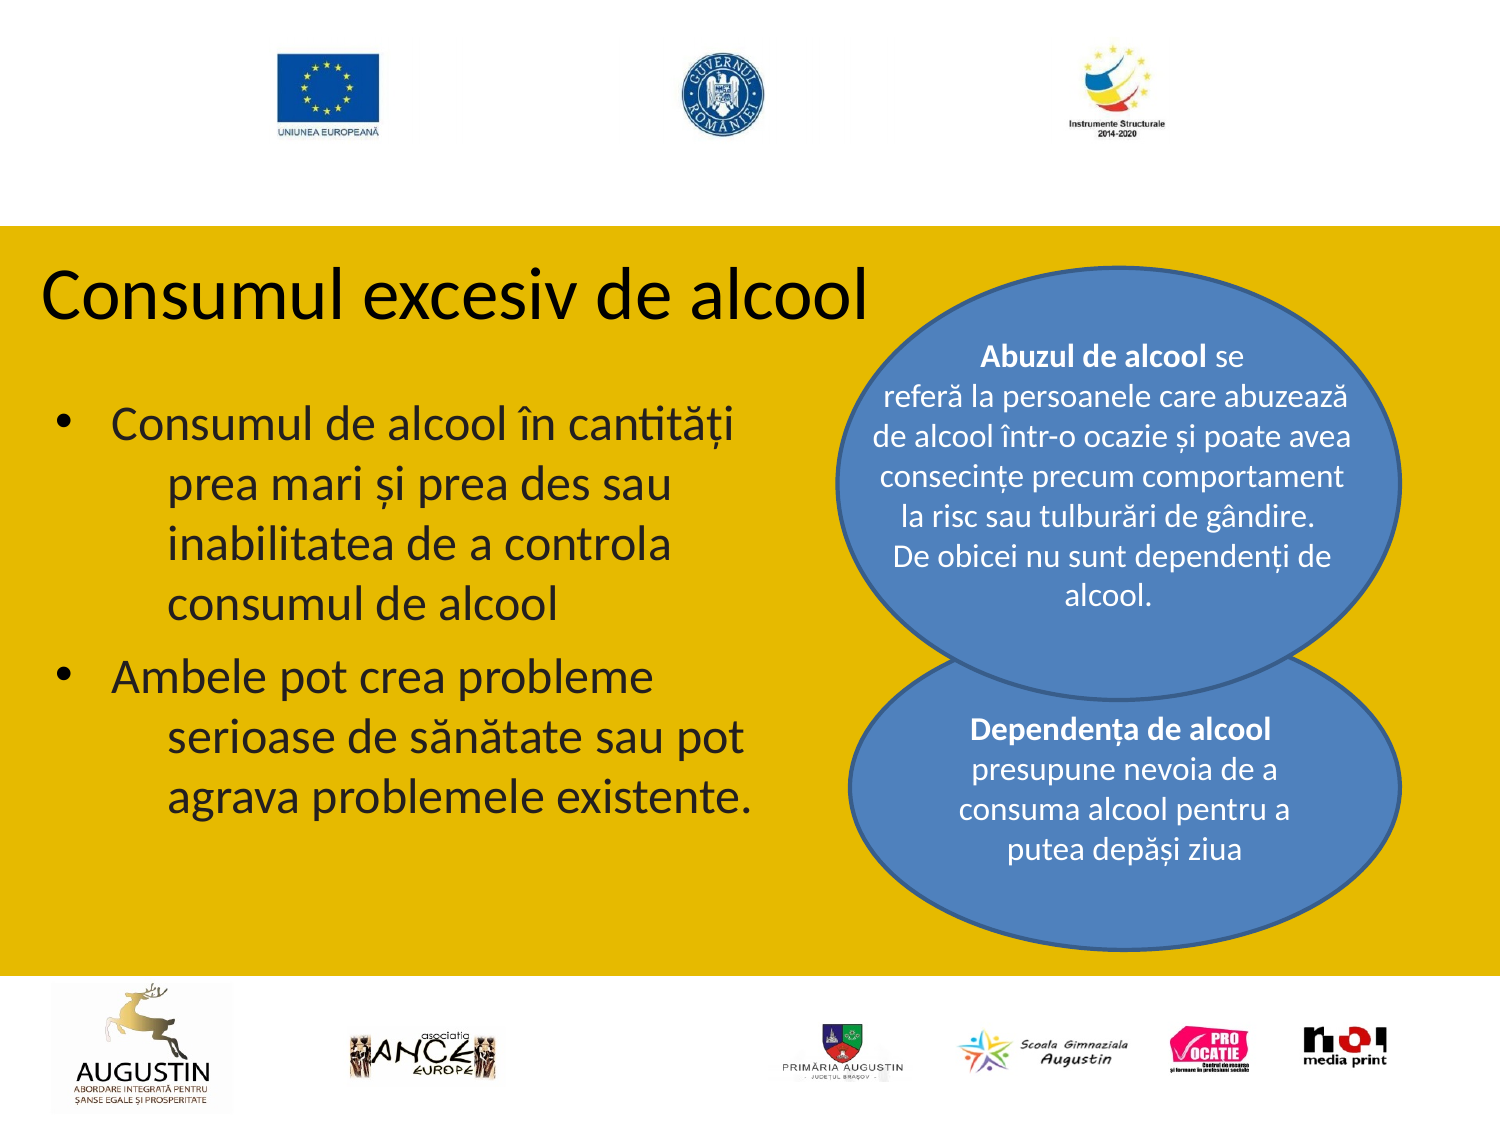

# Consumul excesiv de alcool
Abuzul de alcool se
 referă la persoanele care abuzează de alcool într-o ocazie și poate avea consecințe precum comportament la risc sau tulburări de gândire.
De obicei nu sunt dependenți de alcool.
Consumul de alcool în cantități prea mari și prea des sau inabilitatea de a controla consumul de alcool
Ambele pot crea probleme serioase de sănătate sau pot agrava problemele existente.
Dependența de alcool
presupune nevoia de a consuma alcool pentru a putea depăși ziua